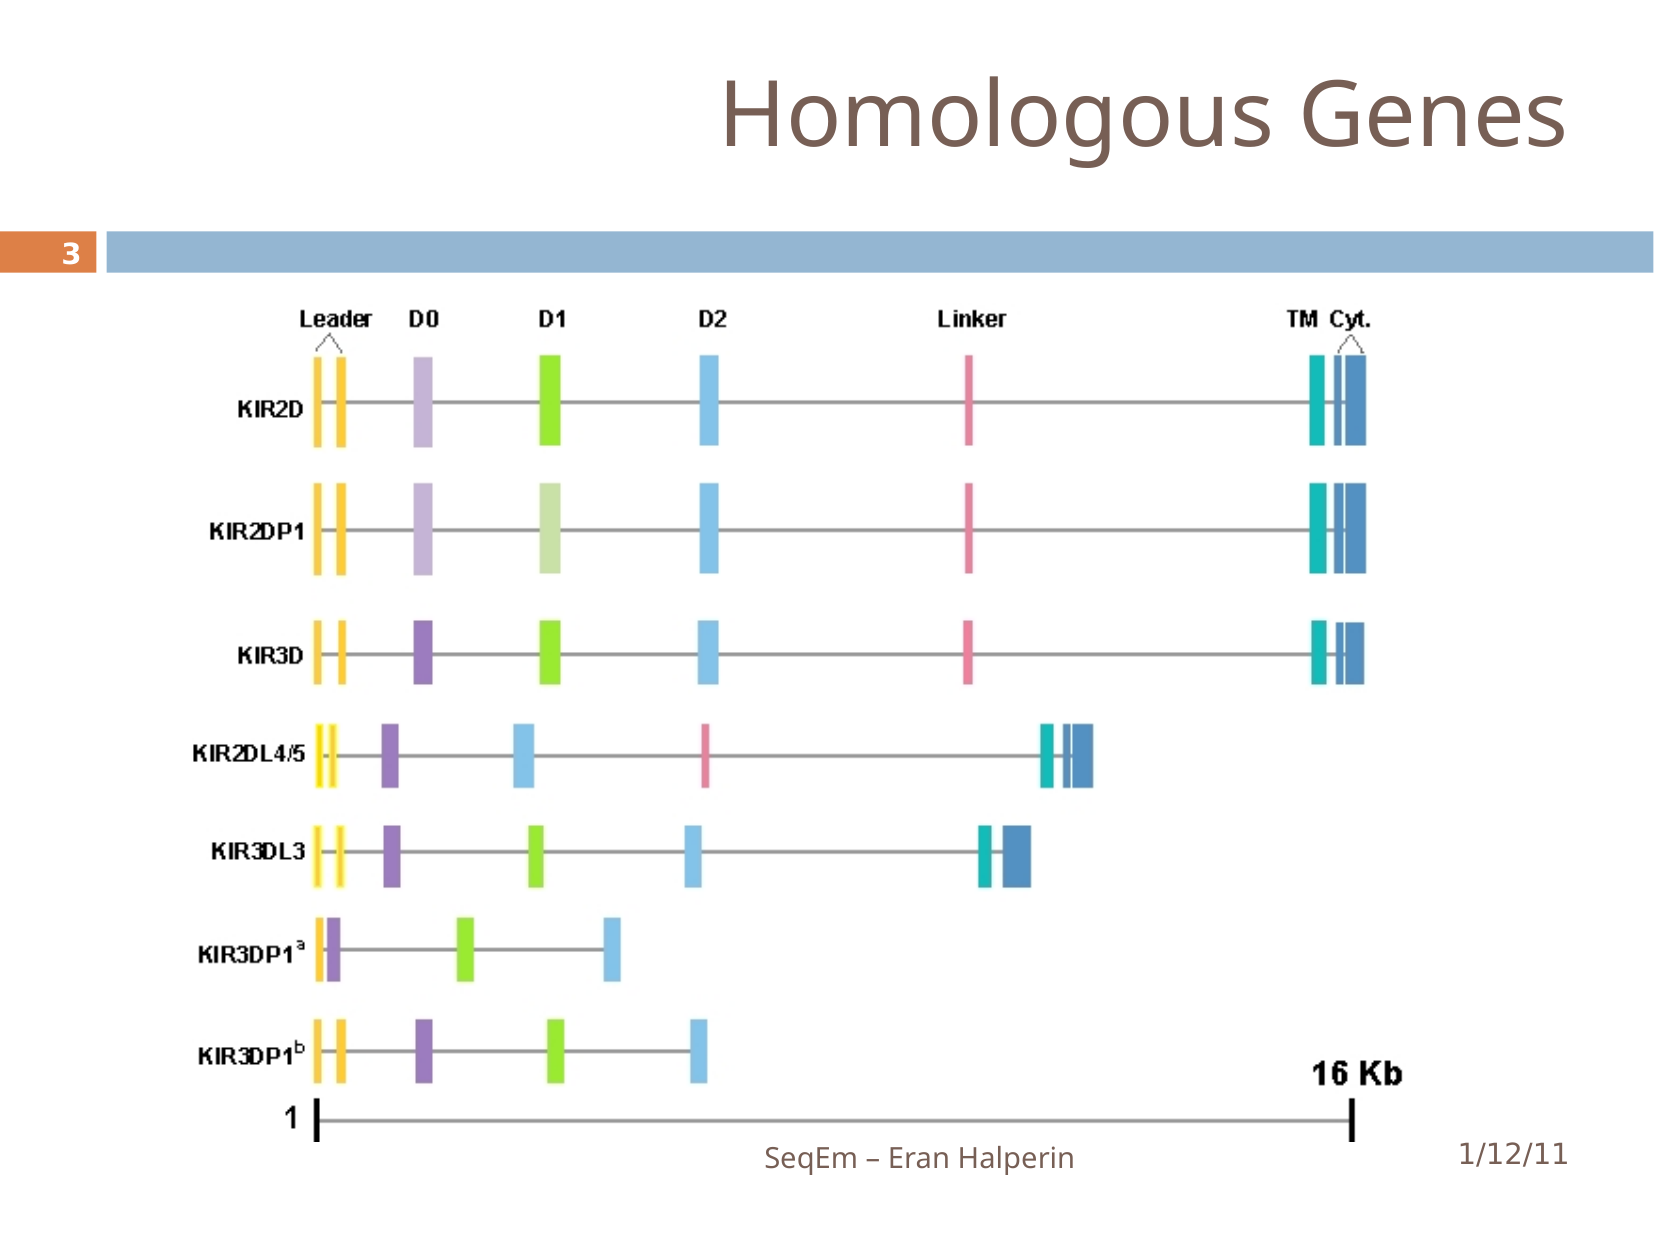

Homologous Genes
SeqEm – Eran Halperin
1/12/11